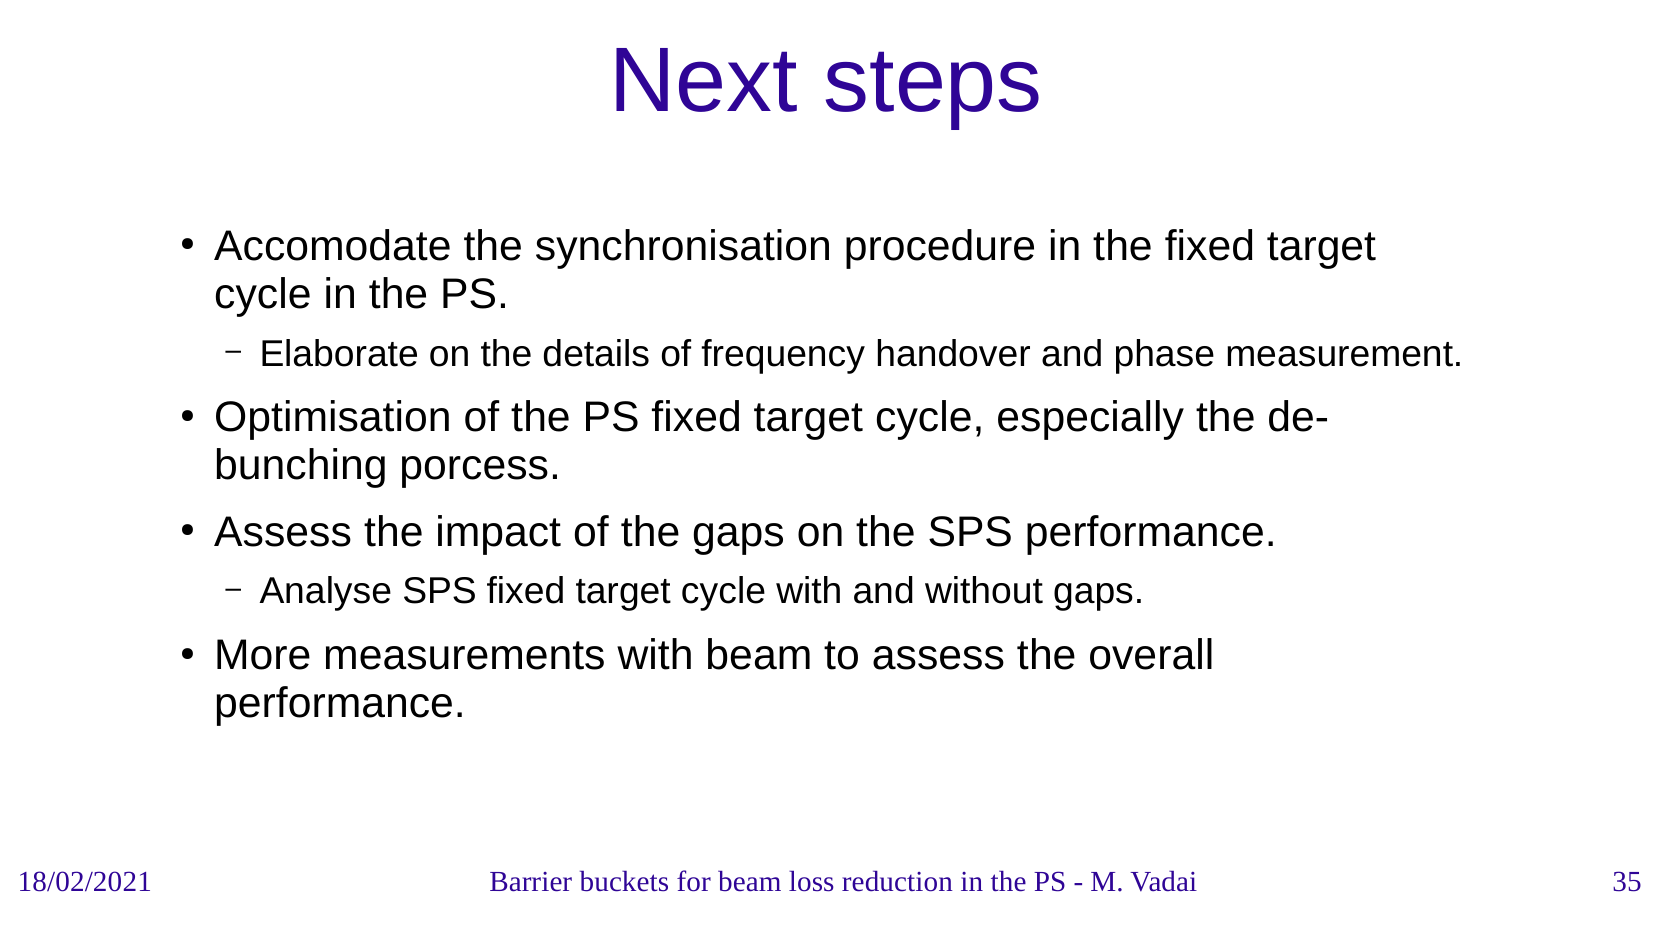

# Next steps
Accomodate the synchronisation procedure in the fixed target cycle in the PS.
Elaborate on the details of frequency handover and phase measurement.
Optimisation of the PS fixed target cycle, especially the de-bunching porcess.
Assess the impact of the gaps on the SPS performance.
Analyse SPS fixed target cycle with and without gaps.
More measurements with beam to assess the overall performance.
18/02/2021
Barrier buckets for beam loss reduction in the PS - M. Vadai
35